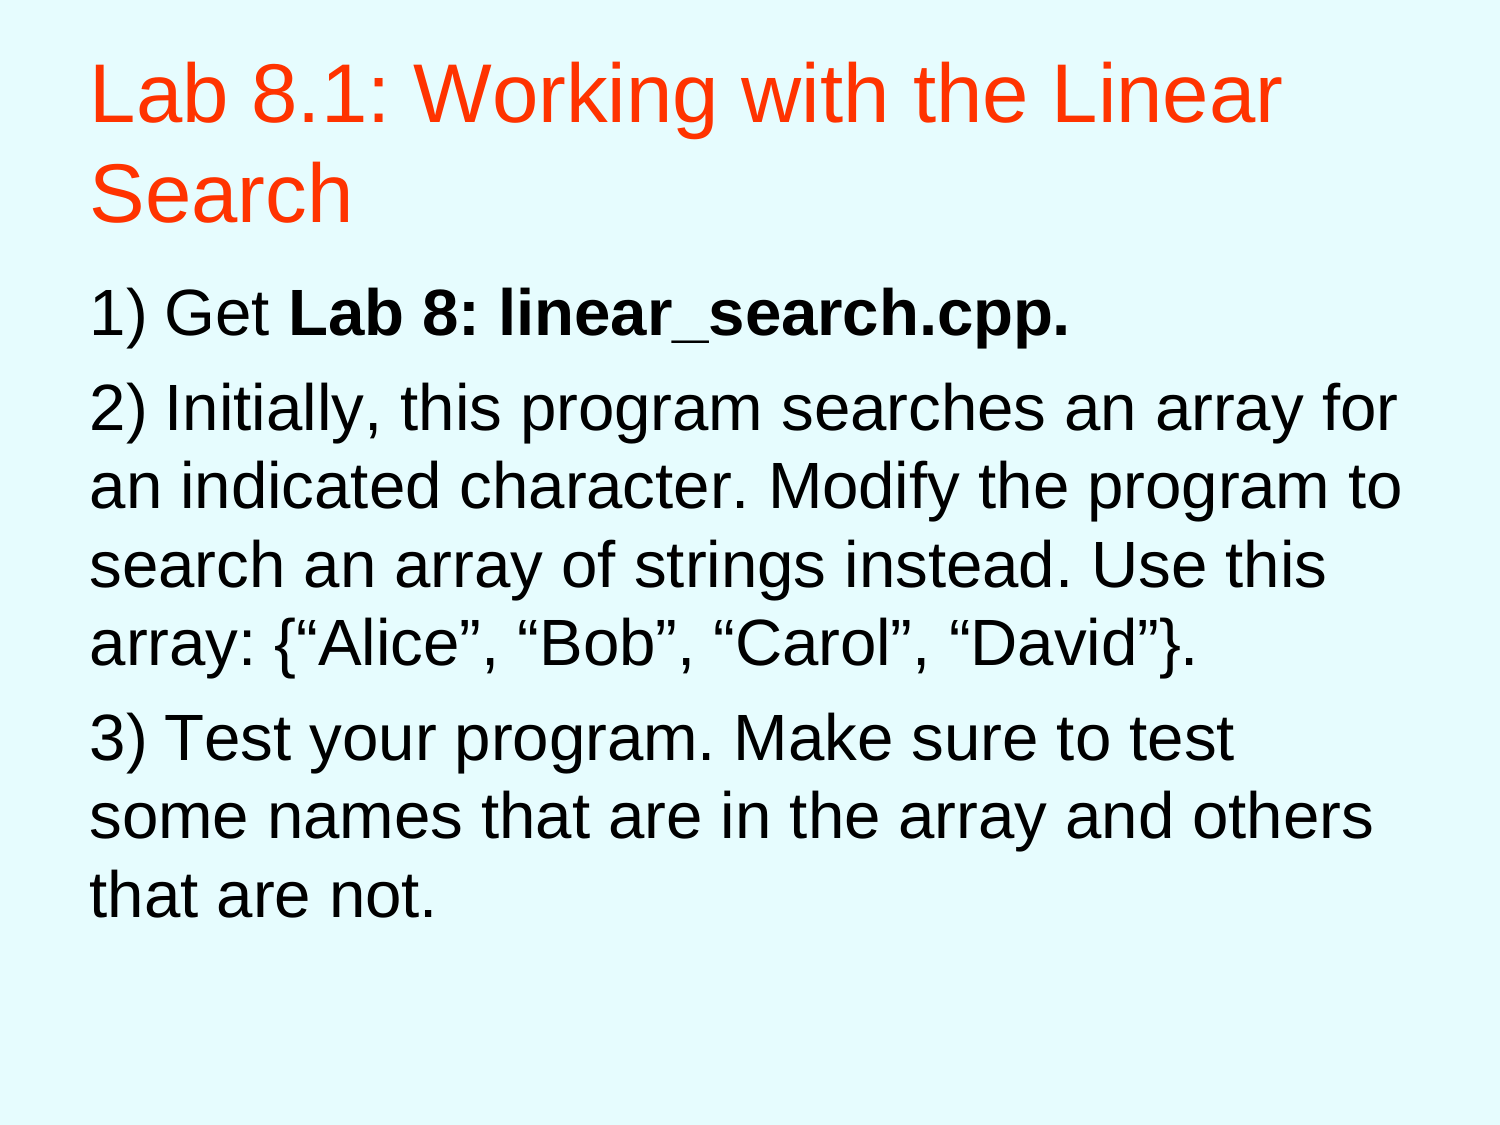

# Lab 8.1: Working with the Linear Search
 Get Lab 8: linear_search.cpp.
 Initially, this program searches an array for an indicated character. Modify the program to search an array of strings instead. Use this array: {“Alice”, “Bob”, “Carol”, “David”}.
 Test your program. Make sure to test some names that are in the array and others that are not.